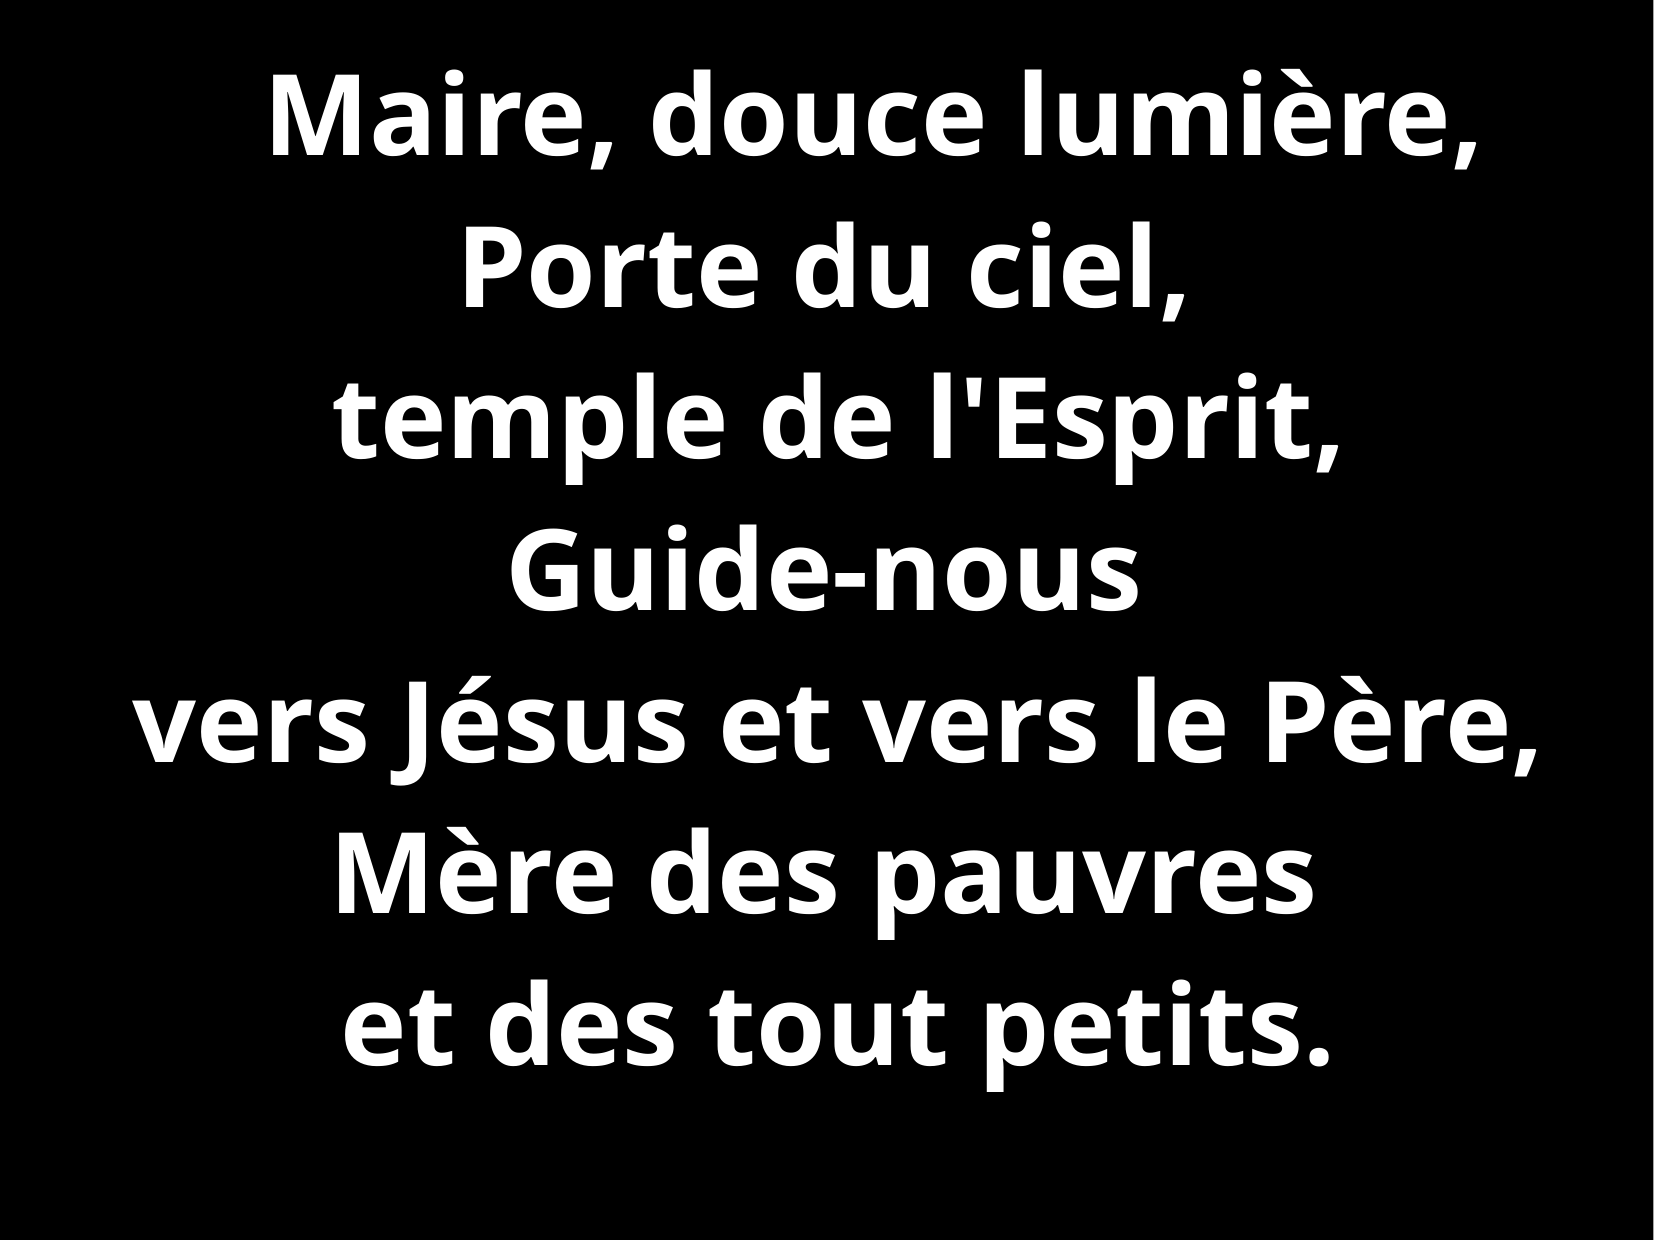

# Maire, douce lumière,
Porte du ciel,
temple de l'Esprit,
Guide-nous
vers Jésus et vers le Père,
Mère des pauvres
et des tout petits.